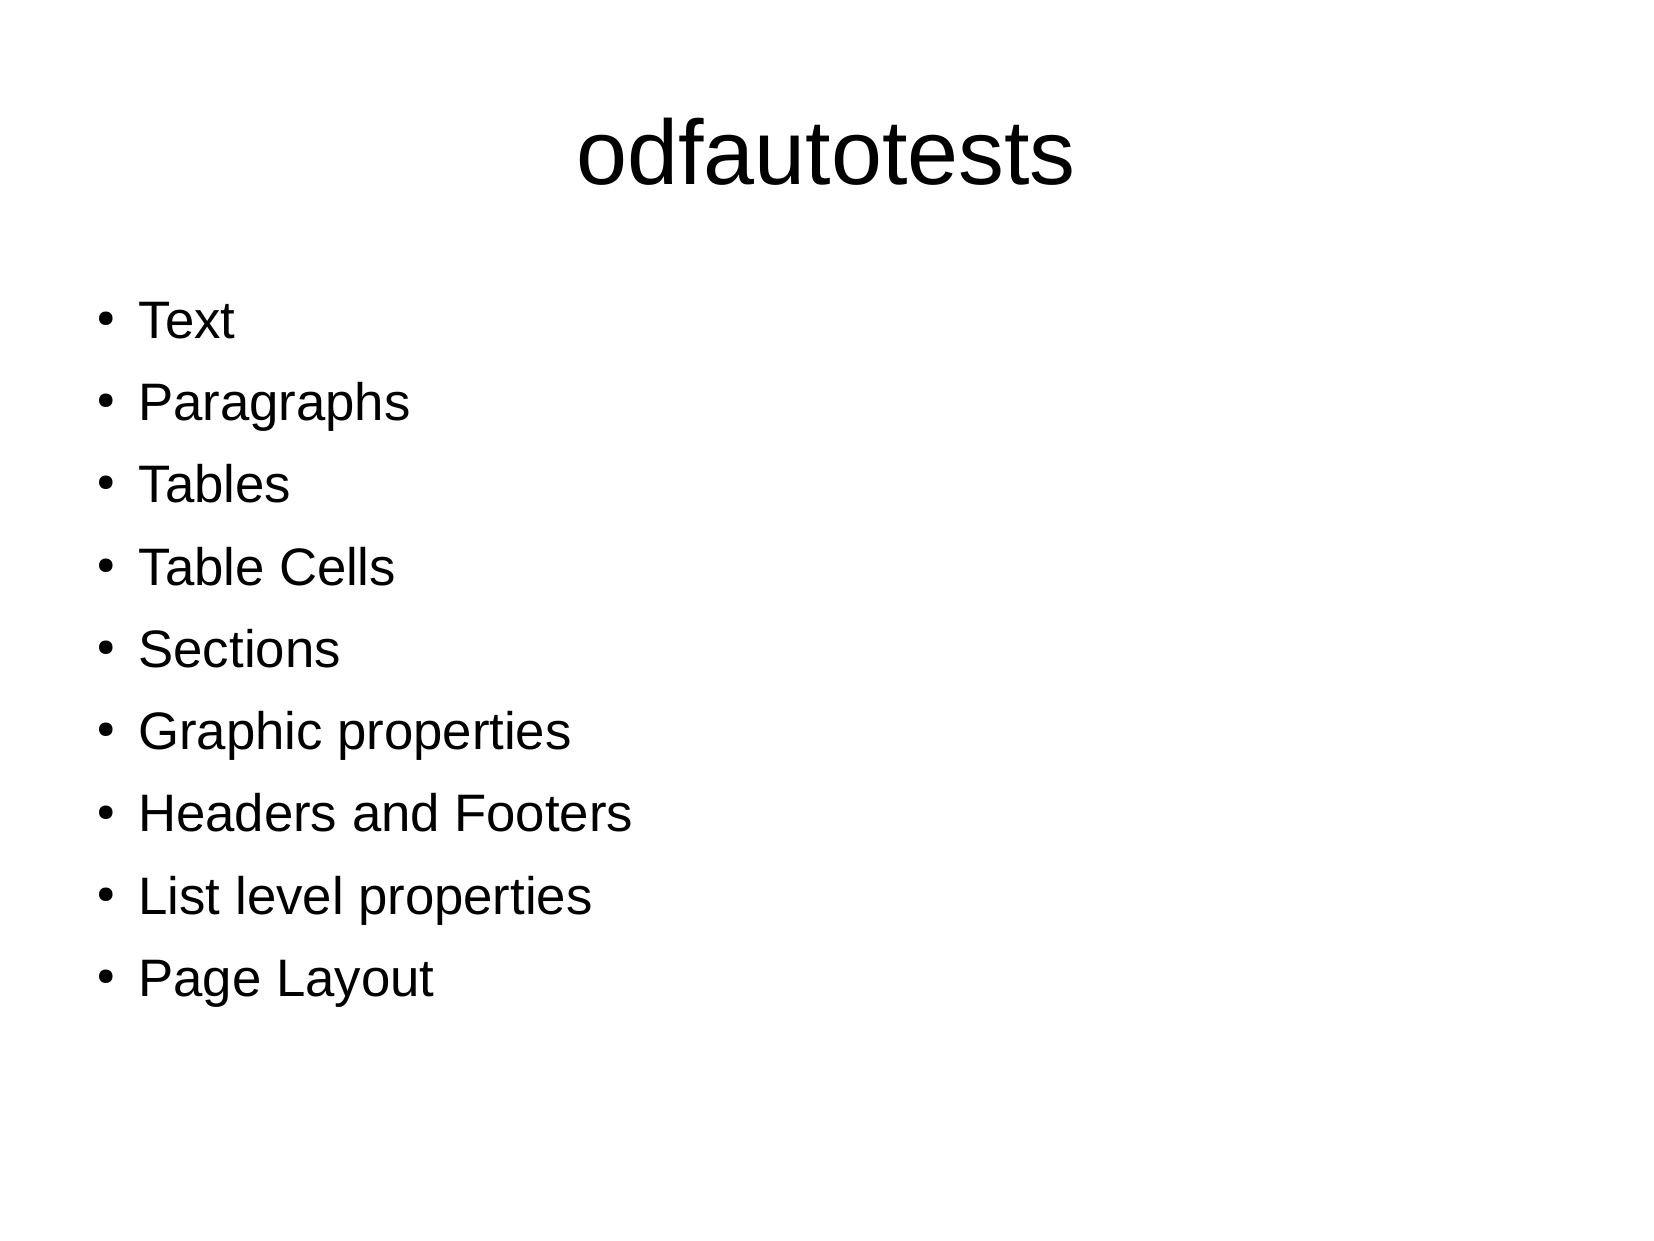

# odfautotests
Text
Paragraphs
Tables
Table Cells
Sections
Graphic properties
Headers and Footers
List level properties
Page Layout